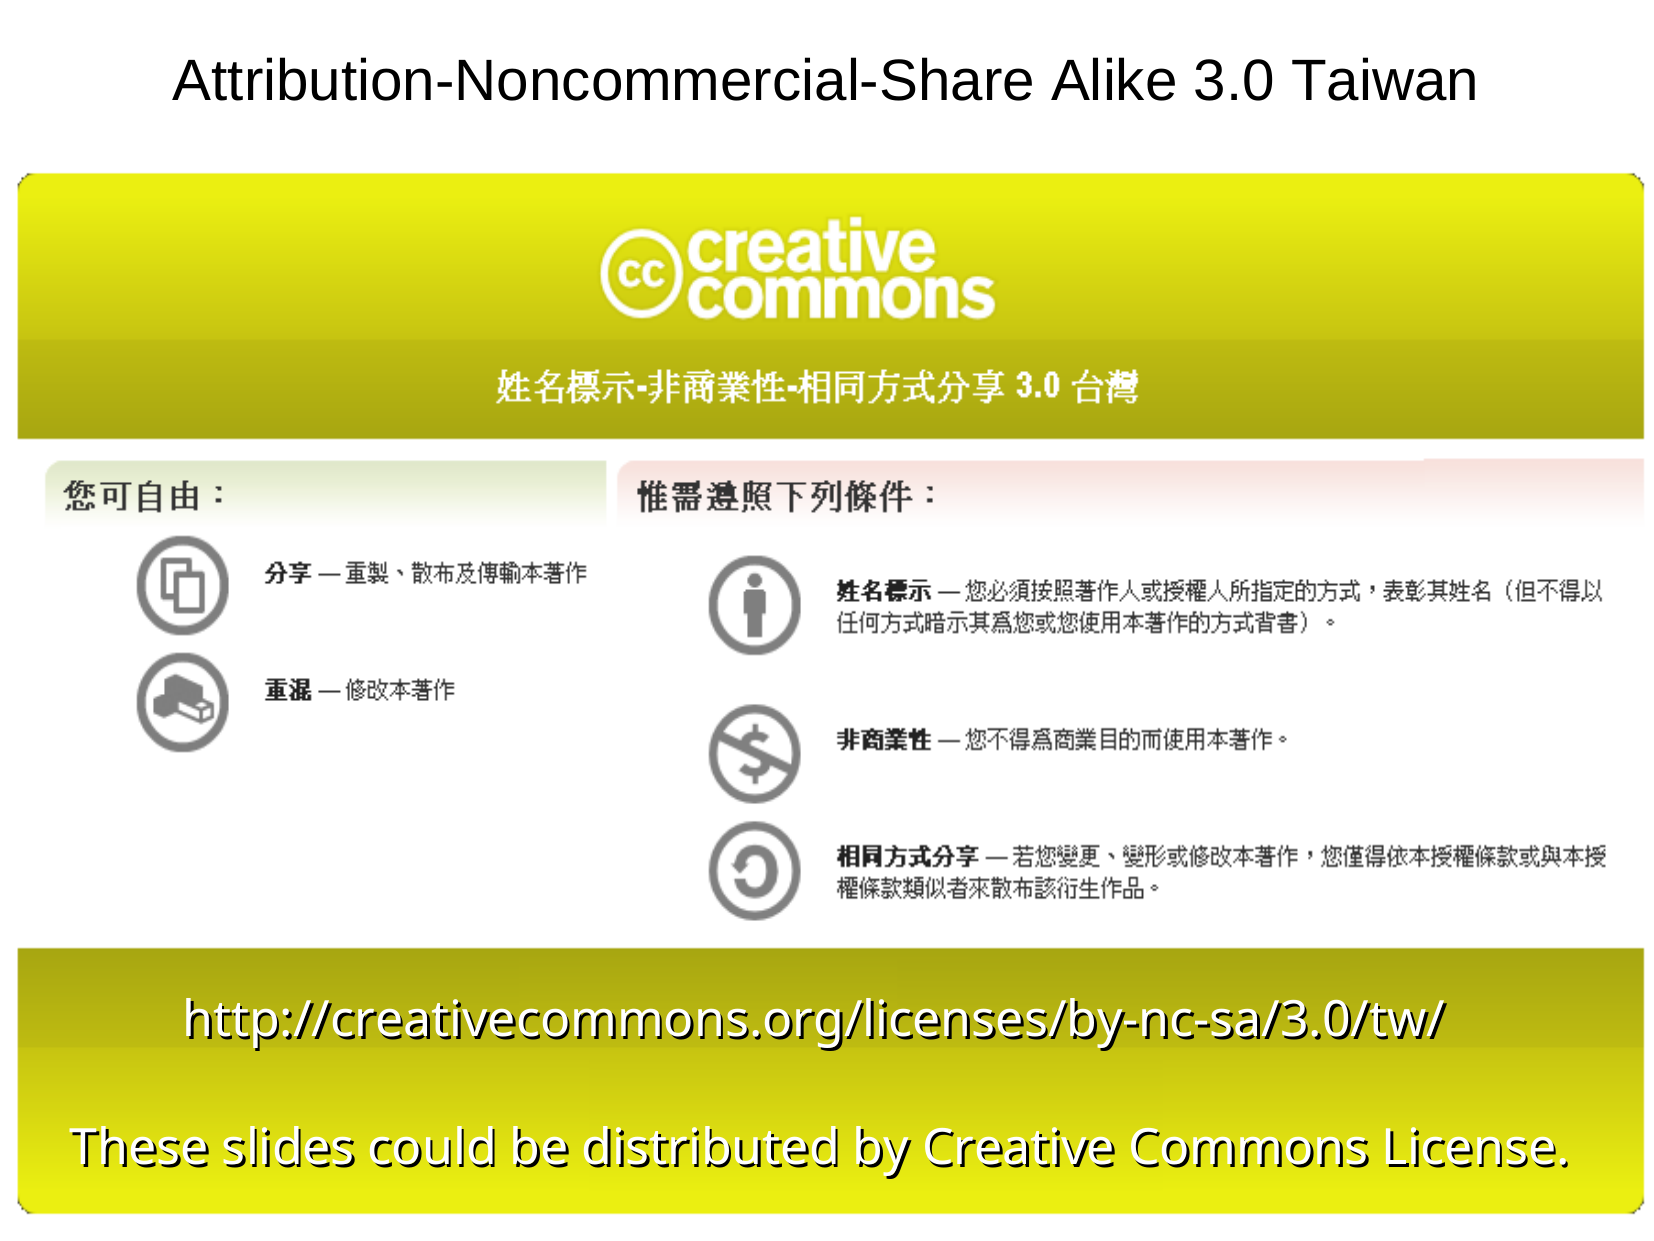

# Attribution-Noncommercial-Share Alike 3.0 Taiwan
http://creativecommons.org/licenses/by-nc-sa/3.0/tw/
These slides could be distributed by Creative Commons License.
44